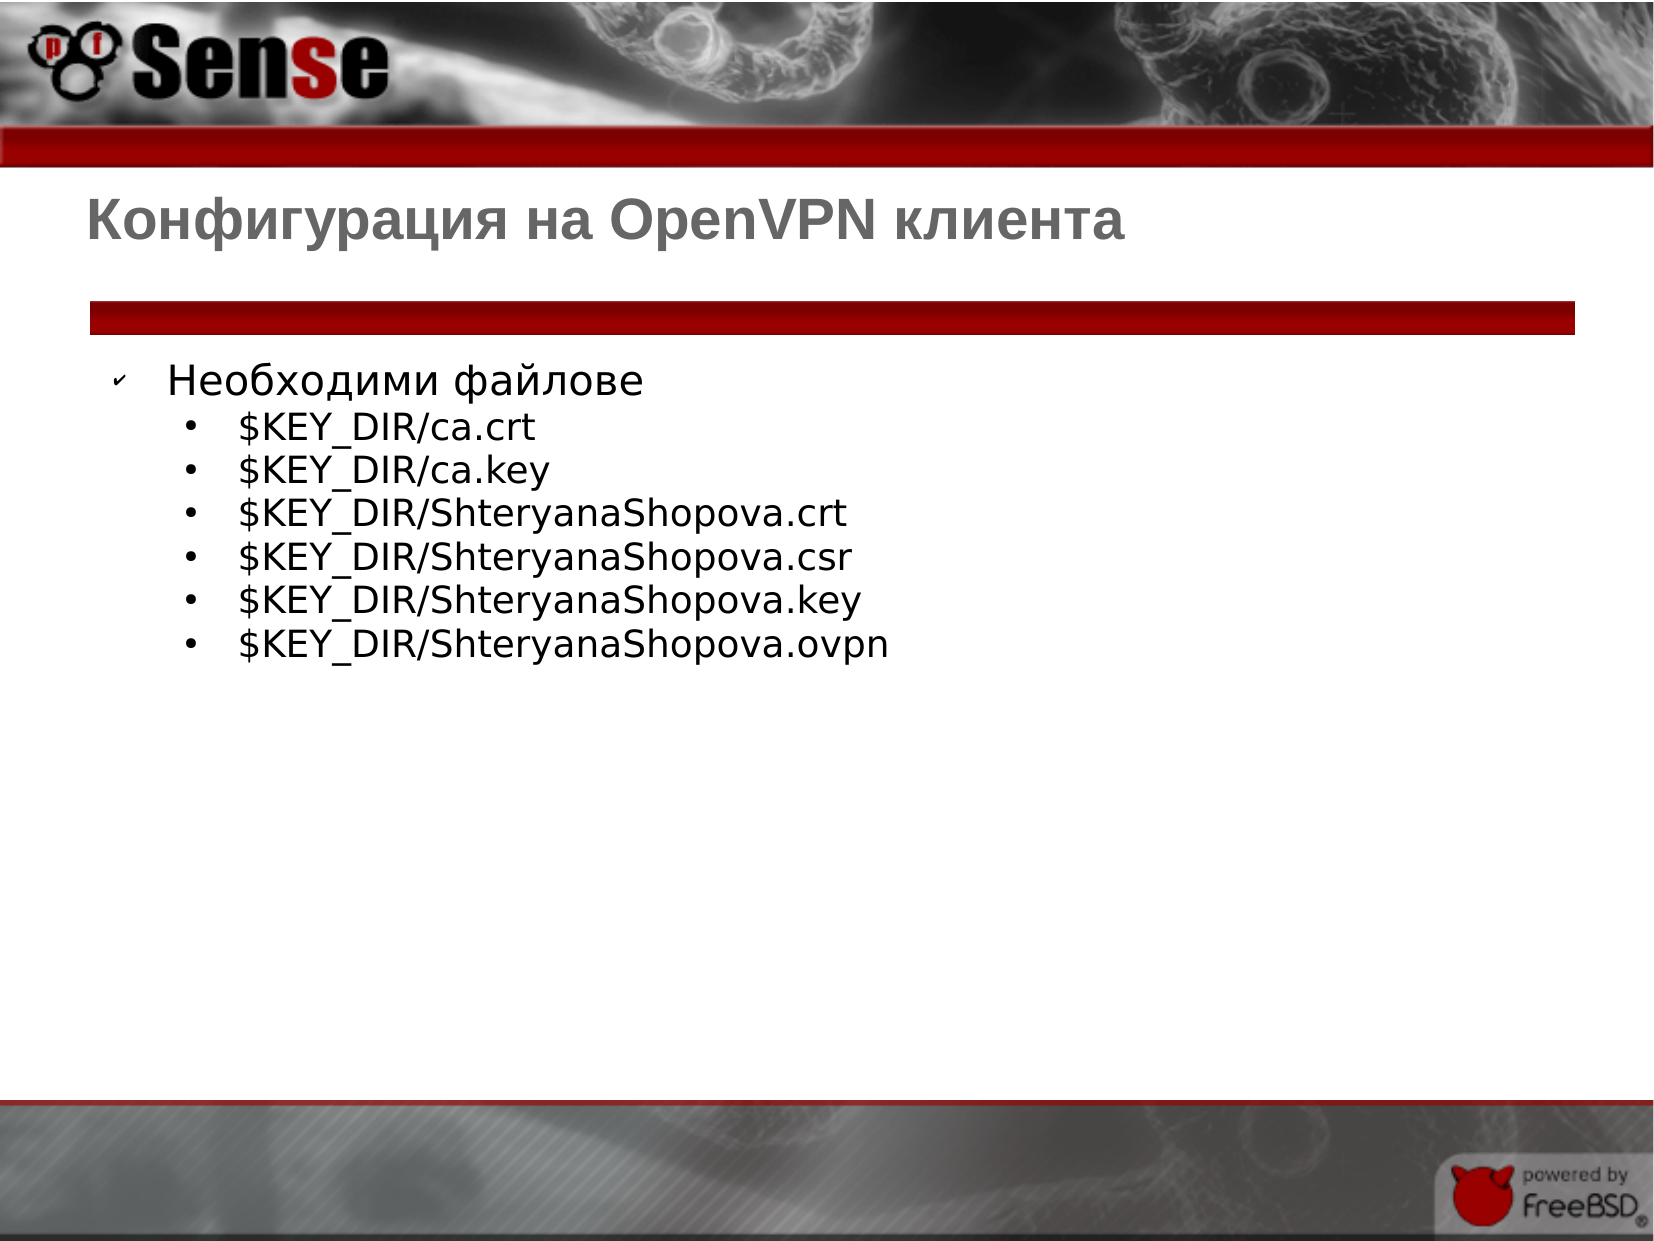

# Конфигурация на OpenVPN клиента
Необходими файлове
$KEY_DIR/ca.crt
$KEY_DIR/ca.key
$KEY_DIR/ShteryanaShopova.crt
$KEY_DIR/ShteryanaShopova.csr
$KEY_DIR/ShteryanaShopova.key
$KEY_DIR/ShteryanaShopova.ovpn